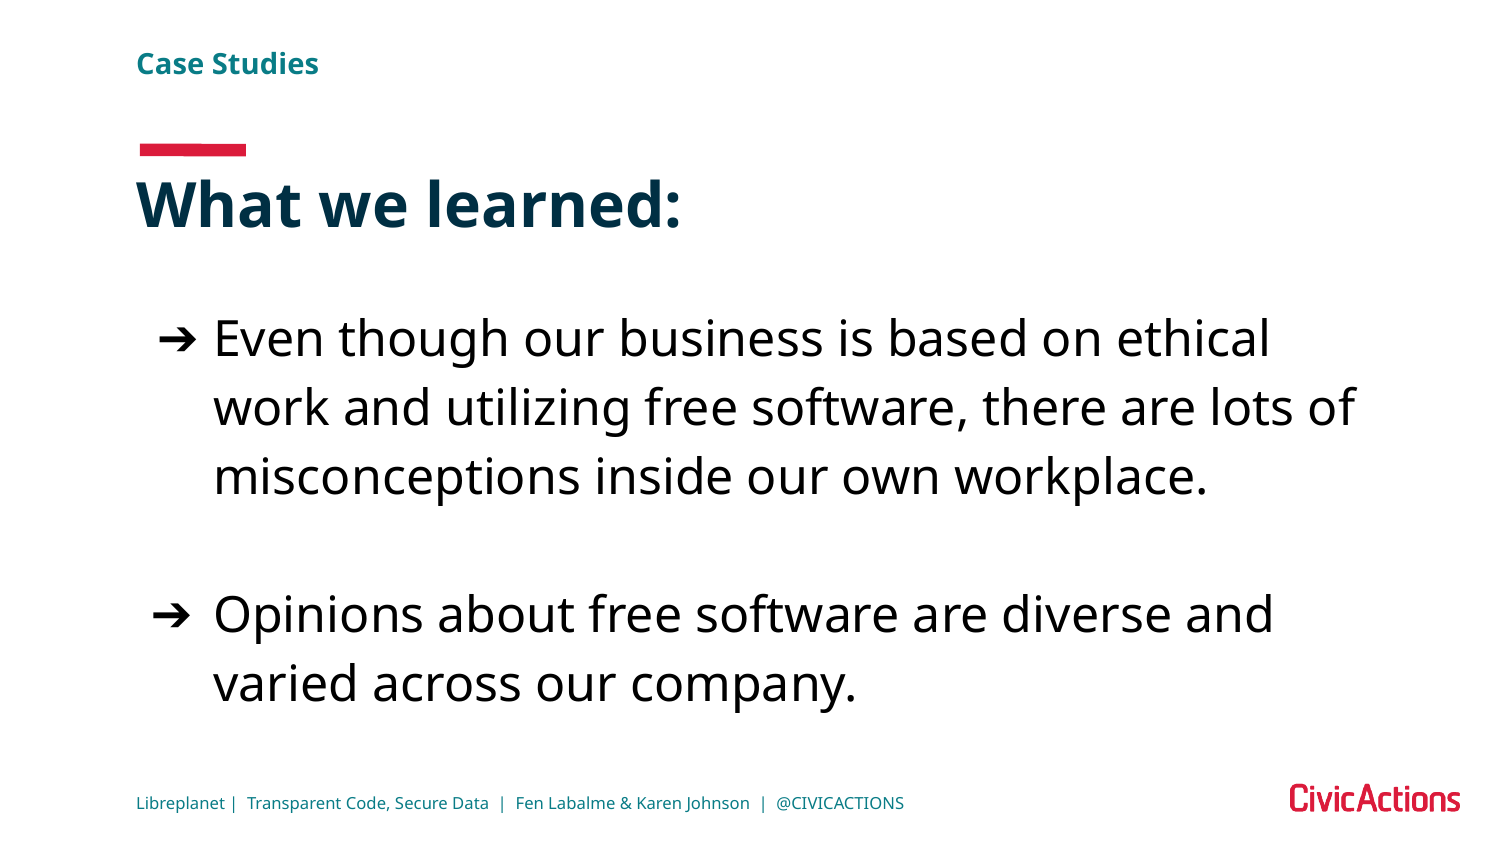

# Case Studies
What we learned:
Even though our business is based on ethical work and utilizing free software, there are lots of misconceptions inside our own workplace.
Opinions about free software are diverse and varied across our company.
Libreplanet | Transparent Code, Secure Data | Fen Labalme & Karen Johnson | @CIVICACTIONS